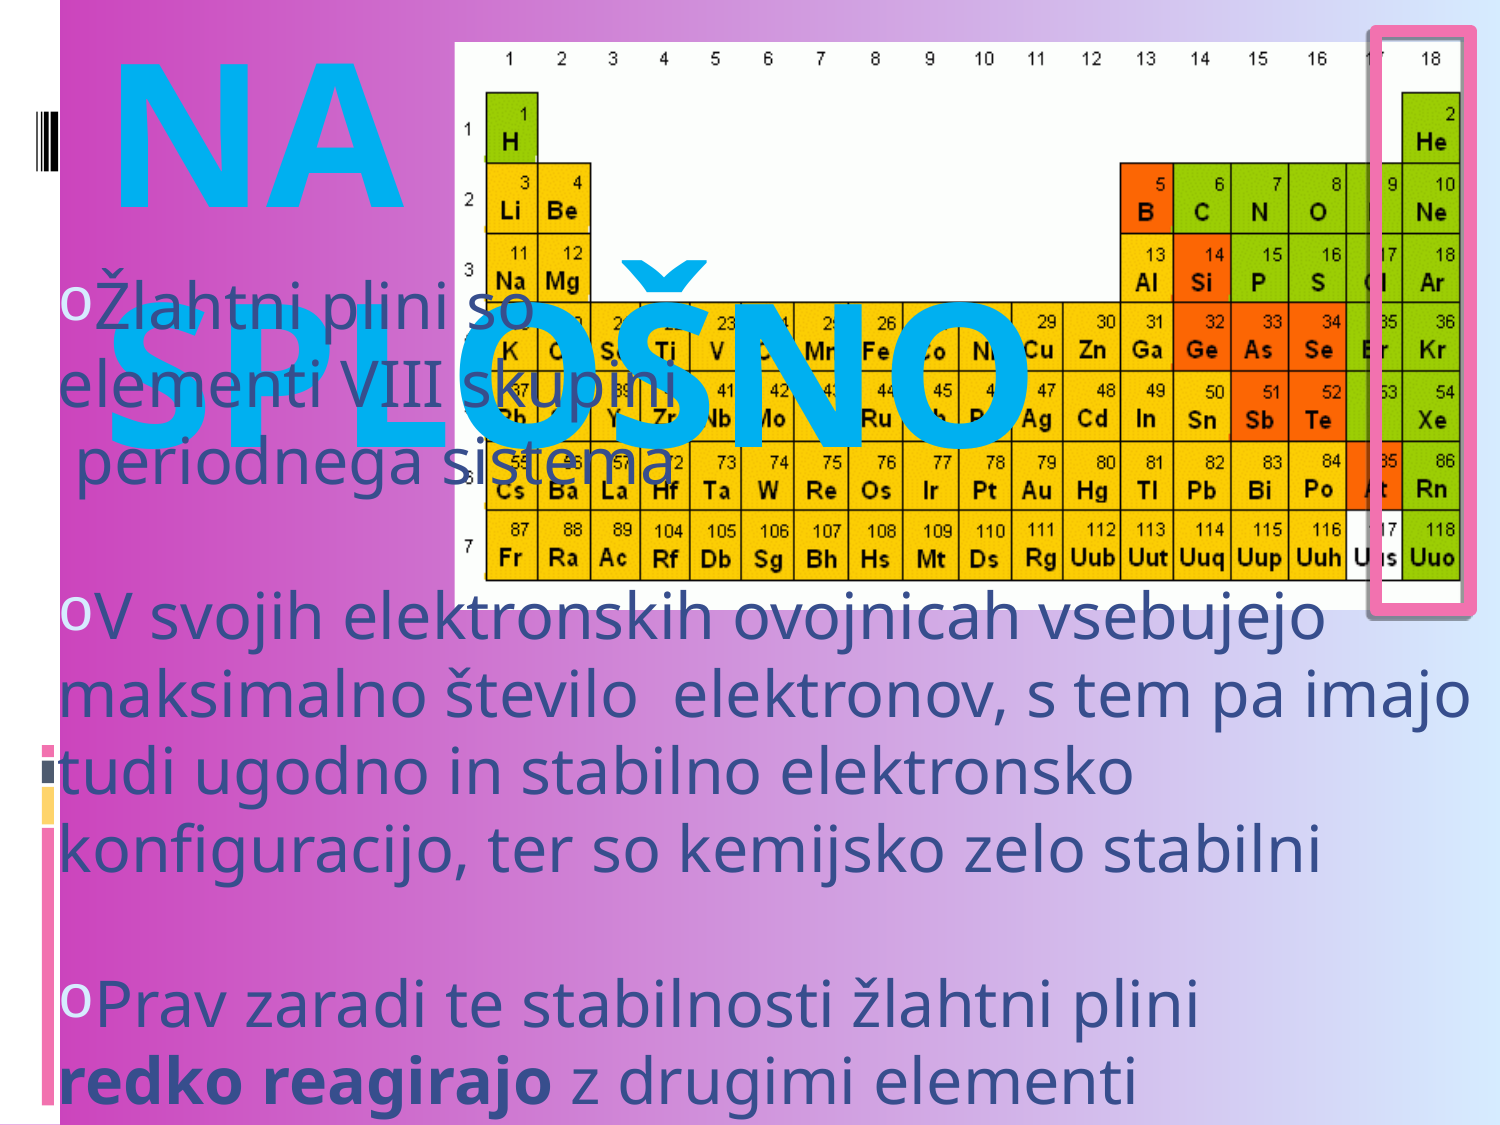

# NA SPLOŠNO
Žlahtni plini so
elementi VIII skupini
 periodnega sistema
V svojih elektronskih ovojnicah vsebujejo maksimalno število elektronov, s tem pa imajo tudi ugodno in stabilno elektronsko konfiguracijo, ter so kemijsko zelo stabilni
Prav zaradi te stabilnosti žlahtni plini redko reagirajo z drugimi elementi